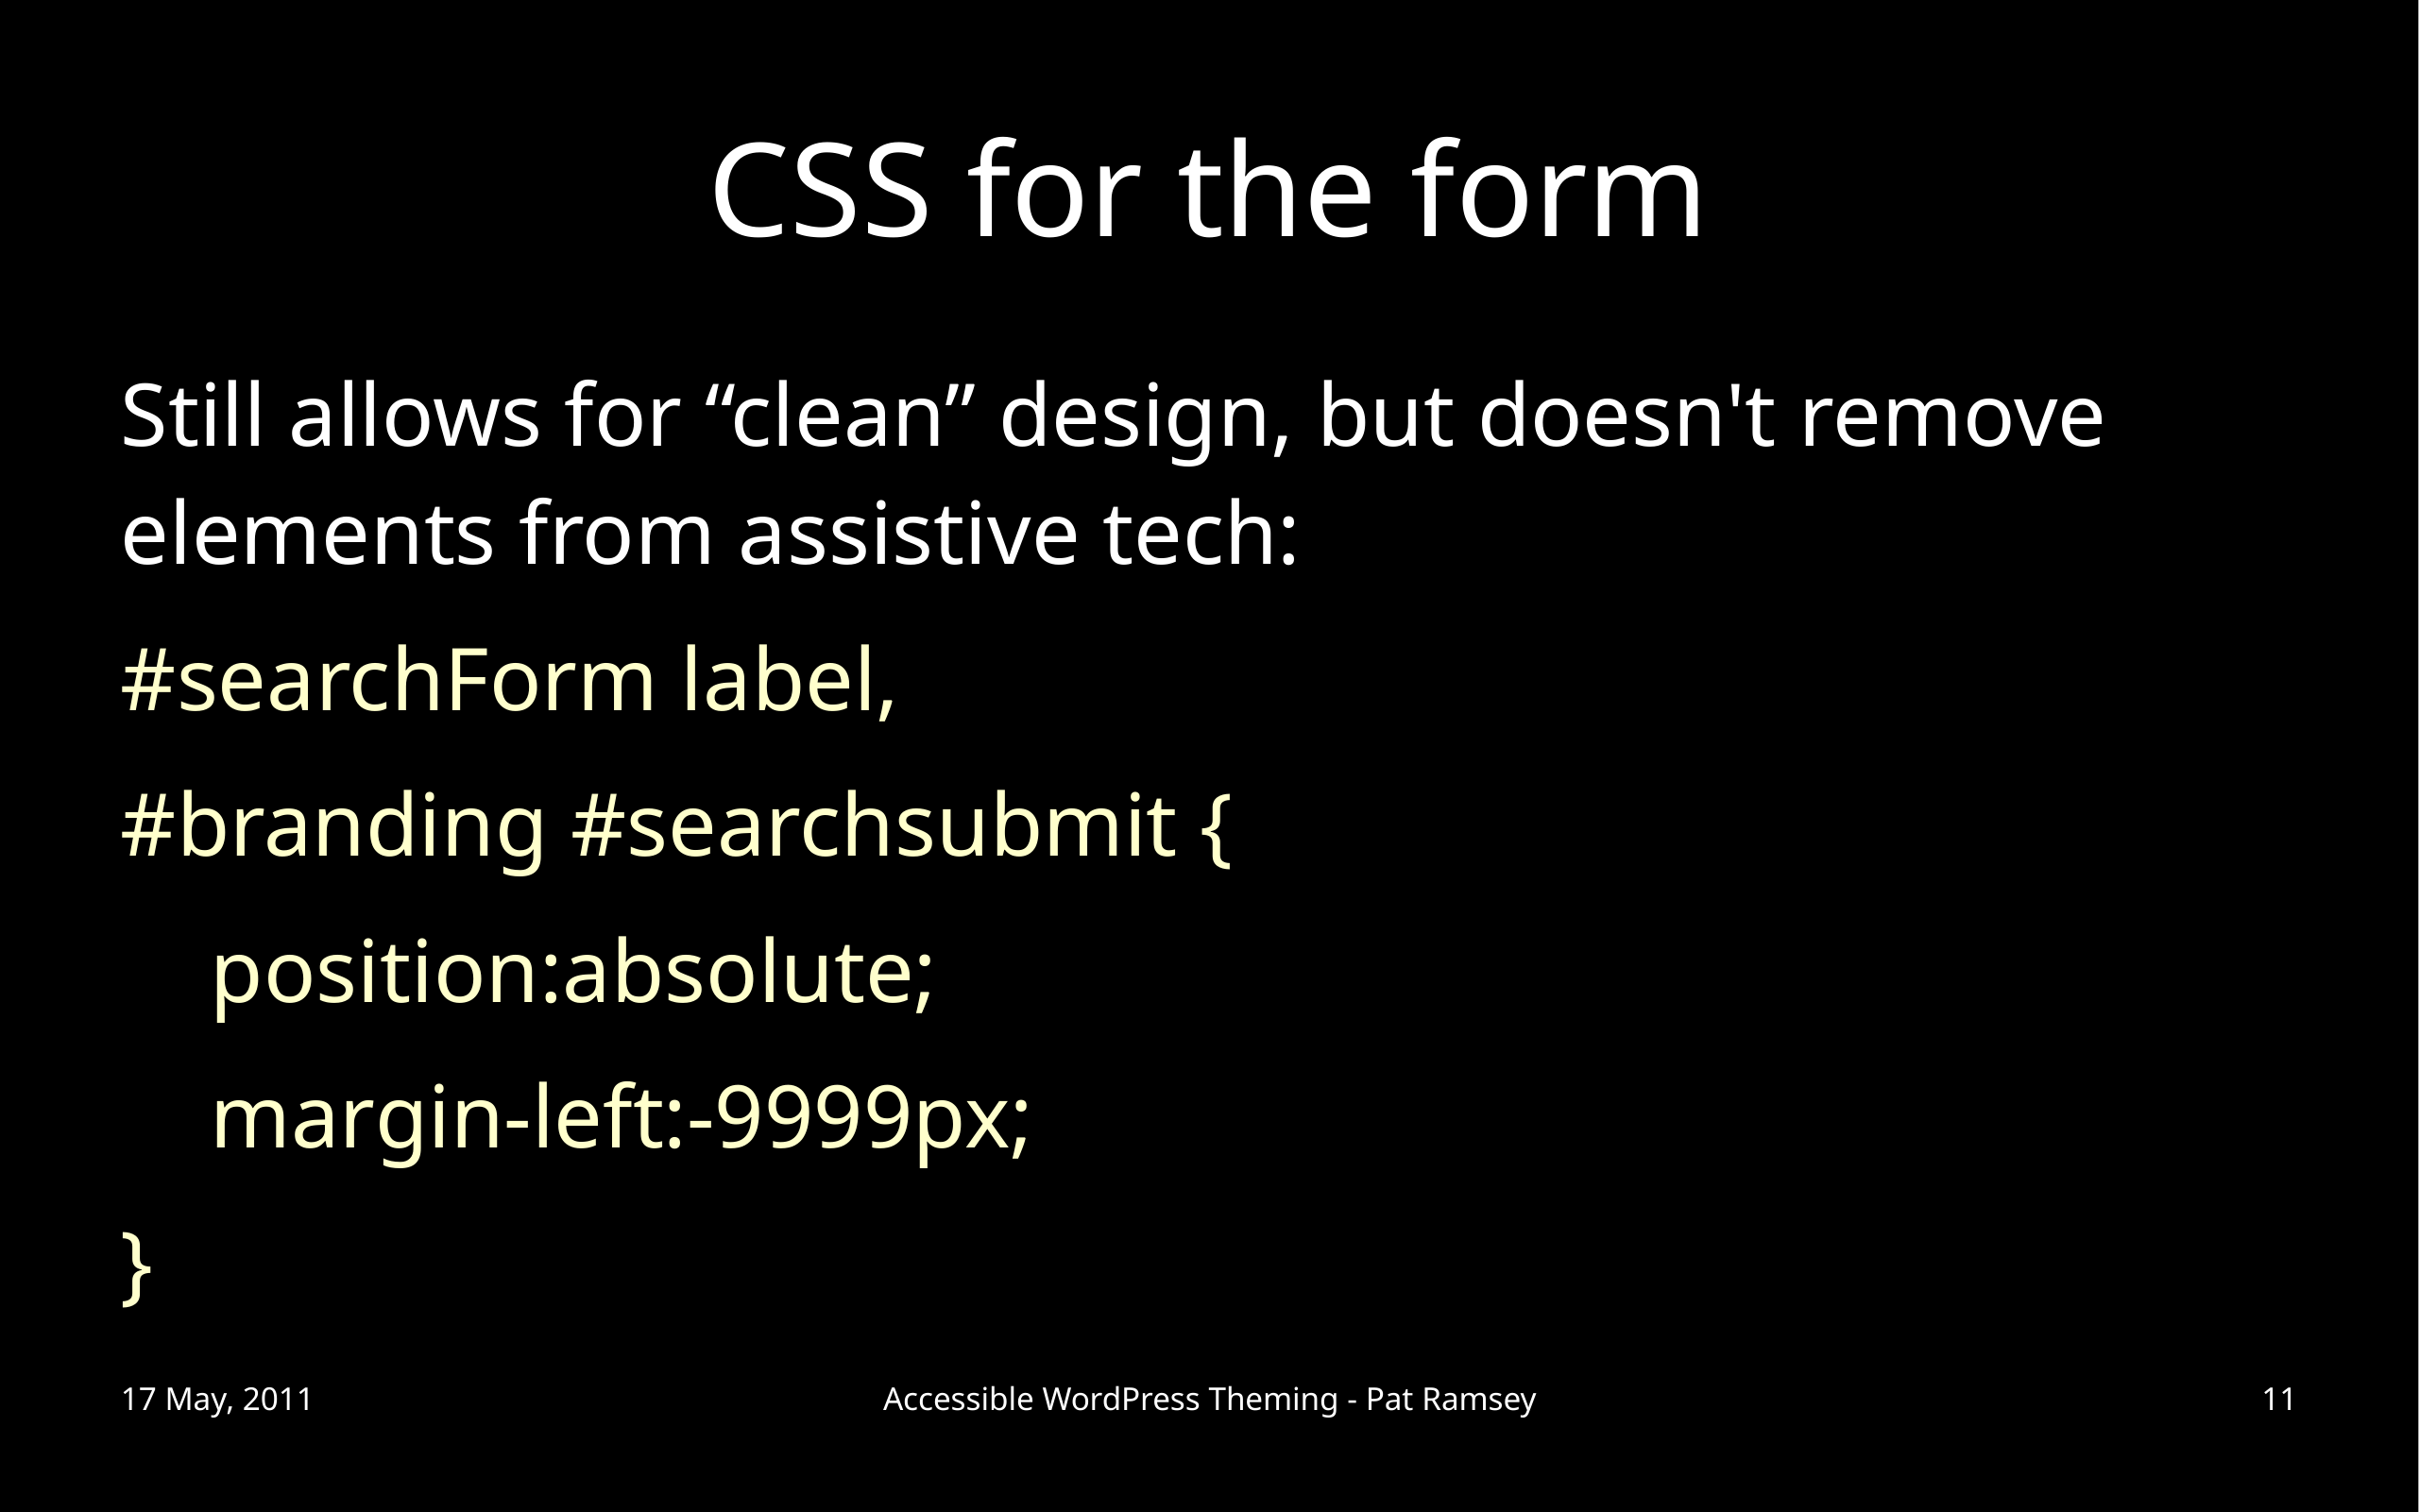

# CSS for the form
Still allows for “clean” design, but doesn't remove elements from assistive tech:
#searchForm label,
#branding #searchsubmit {
 position:absolute;
 margin-left:-9999px;
}
17 May, 2011
Accessible WordPress Theming - Pat Ramsey
11